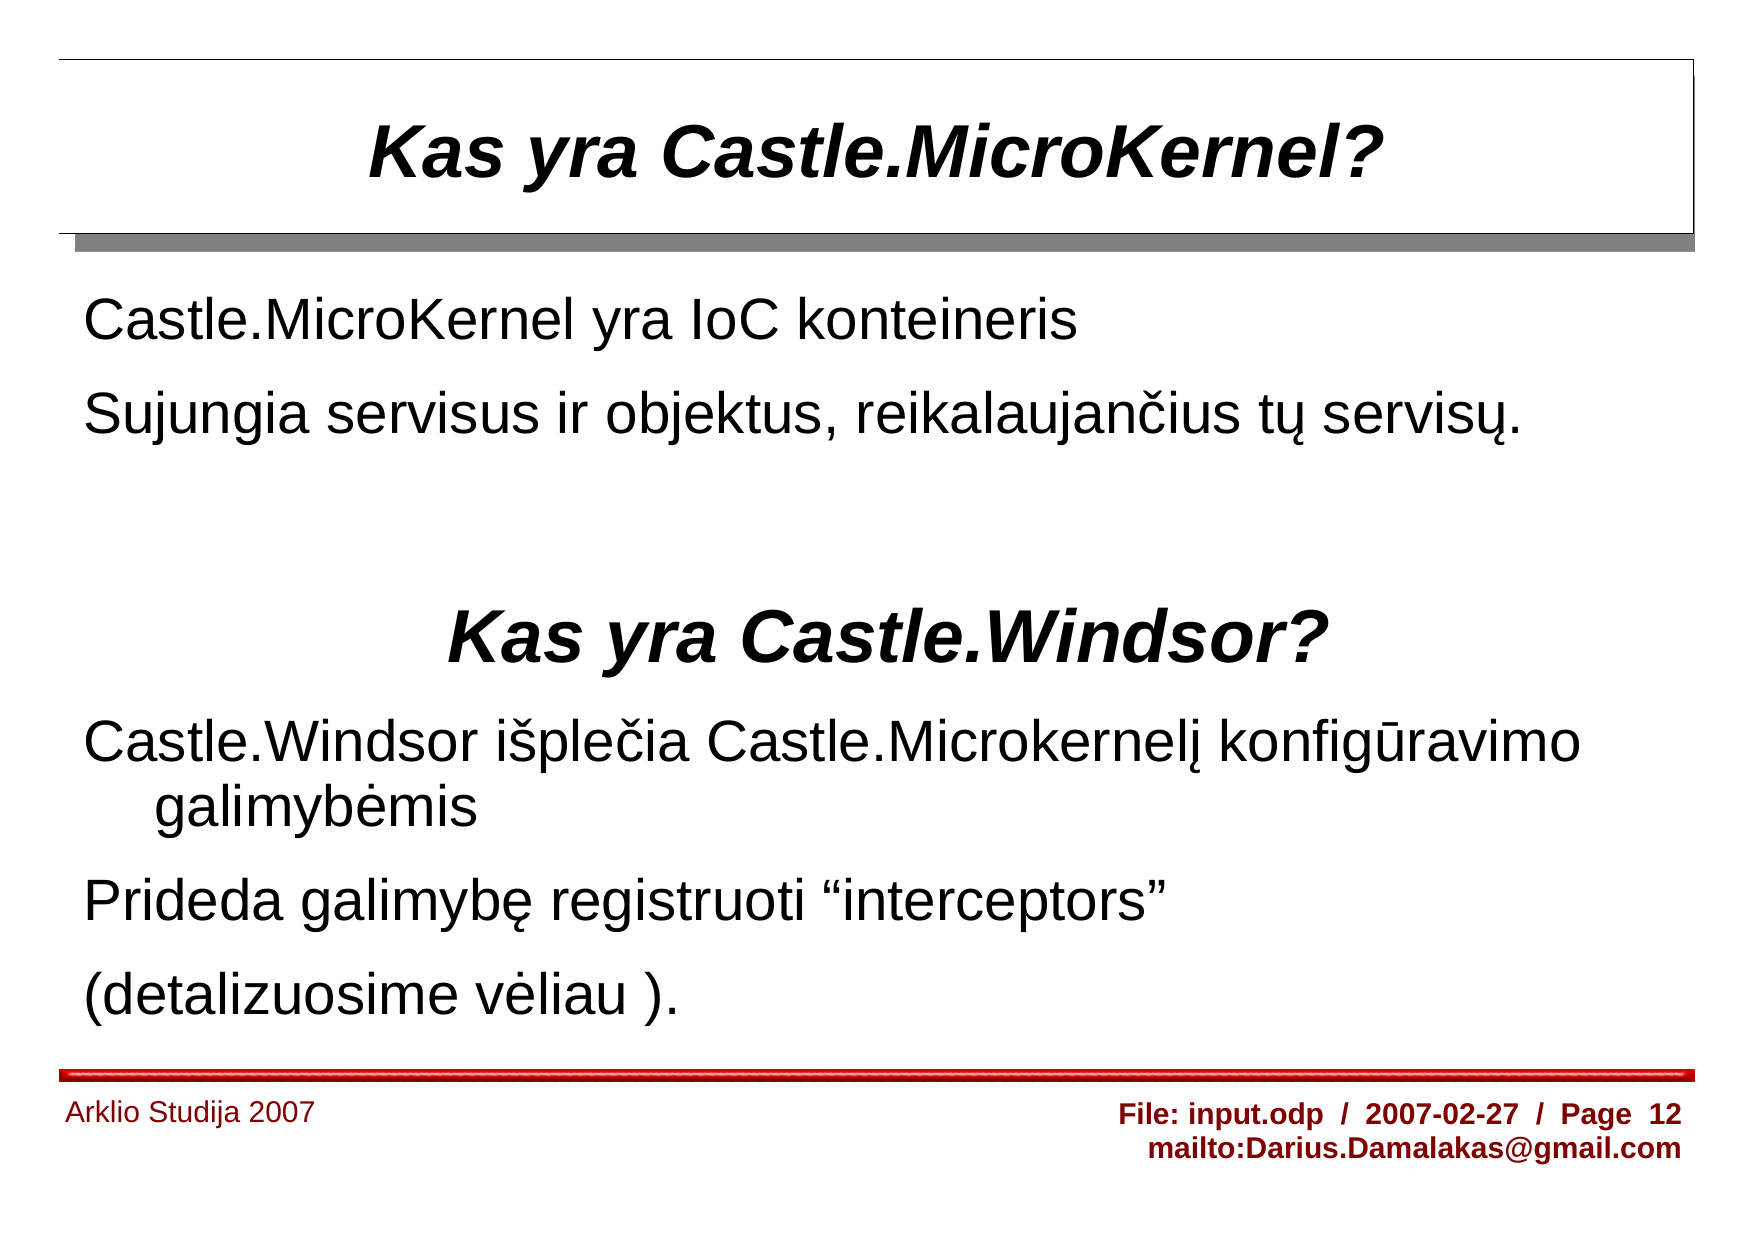

# Kas yra Castle.MicroKernel?
Castle.MicroKernel yra IoC konteineris
Sujungia servisus ir objektus, reikalaujančius tų servisų.
Kas yra Castle.Windsor?
Castle.Windsor išplečia Castle.Microkernelį konfigūravimo galimybėmis
Prideda galimybę registruoti “interceptors”
(detalizuosime vėliau ).